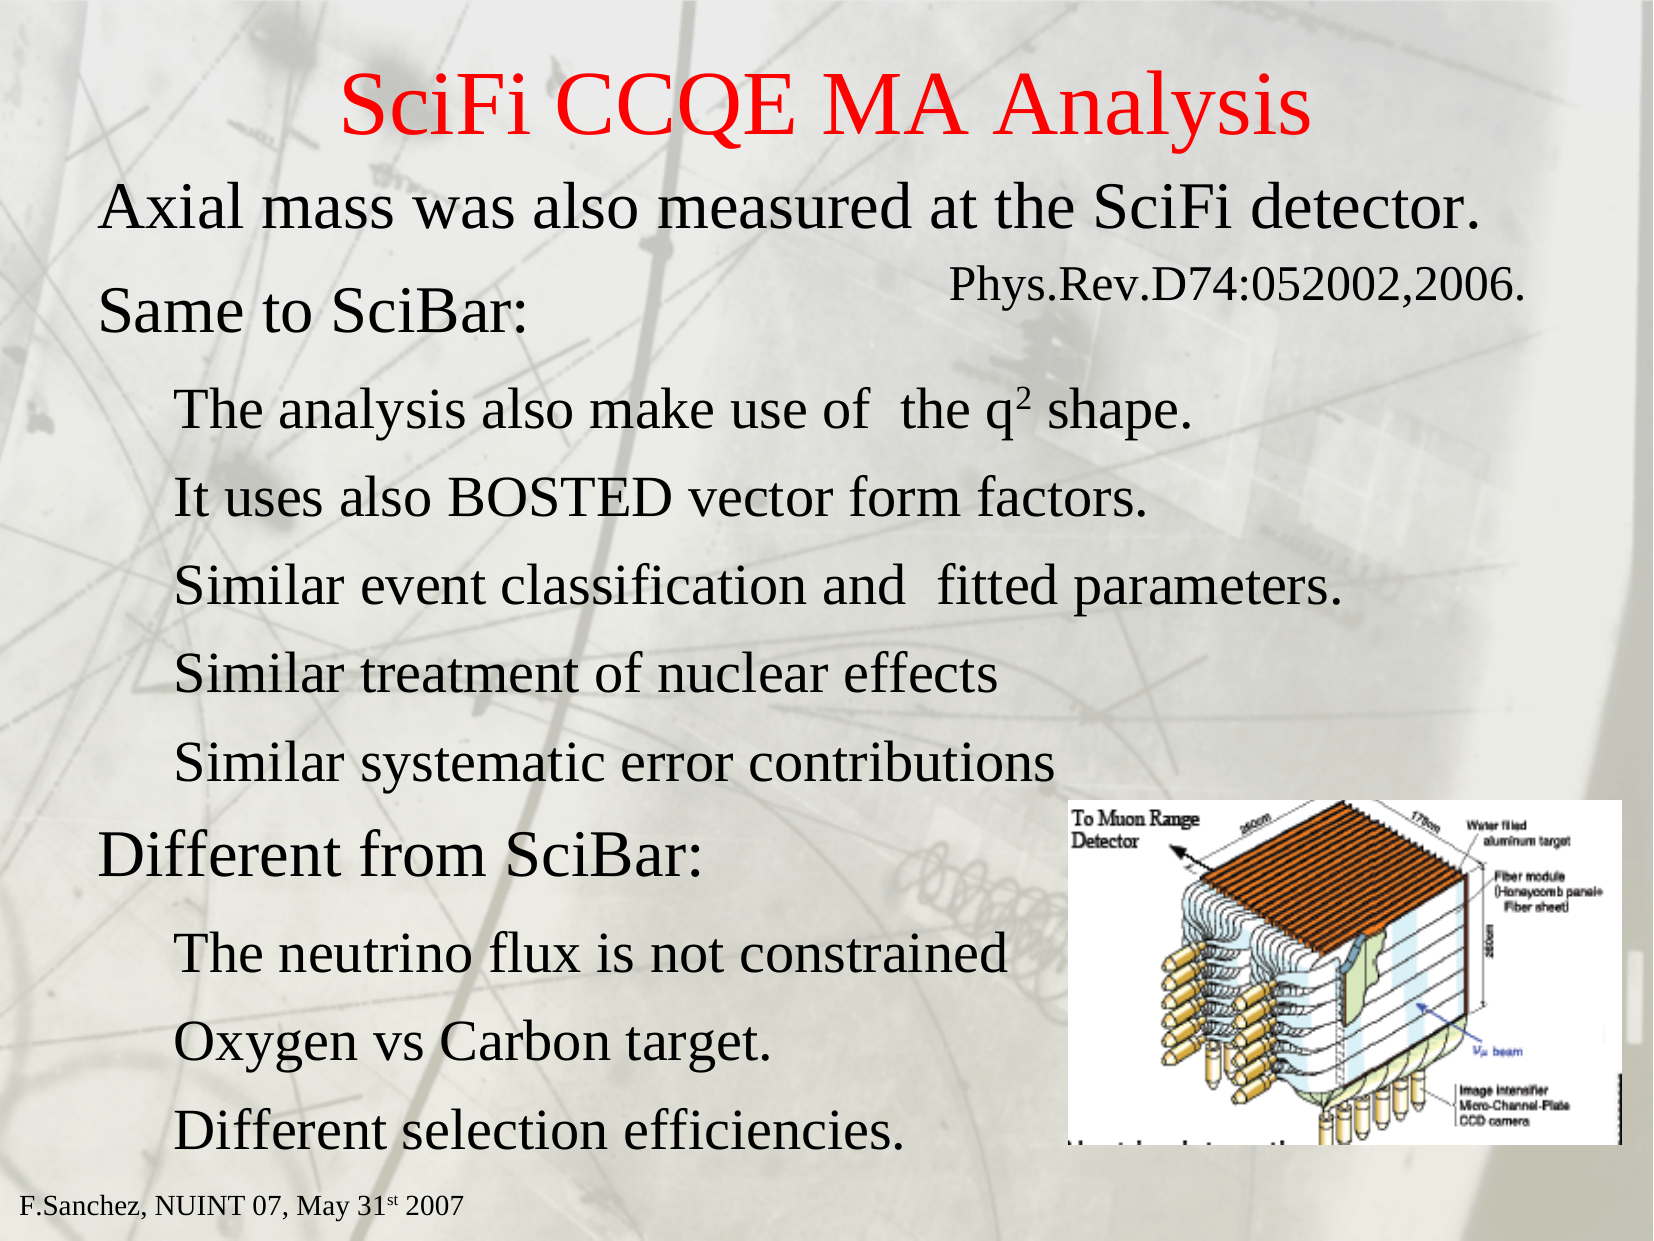

# SciFi CCQE MA Analysis
Axial mass was also measured at the SciFi detector.
Same to SciBar:
The analysis also make use of the q2 shape.
It uses also BOSTED vector form factors.
Similar event classification and fitted parameters.
Similar treatment of nuclear effects
Similar systematic error contributions
Different from SciBar:
The neutrino flux is not constrained
Oxygen vs Carbon target.
Different selection efficiencies.
Phys.Rev.D74:052002,2006.